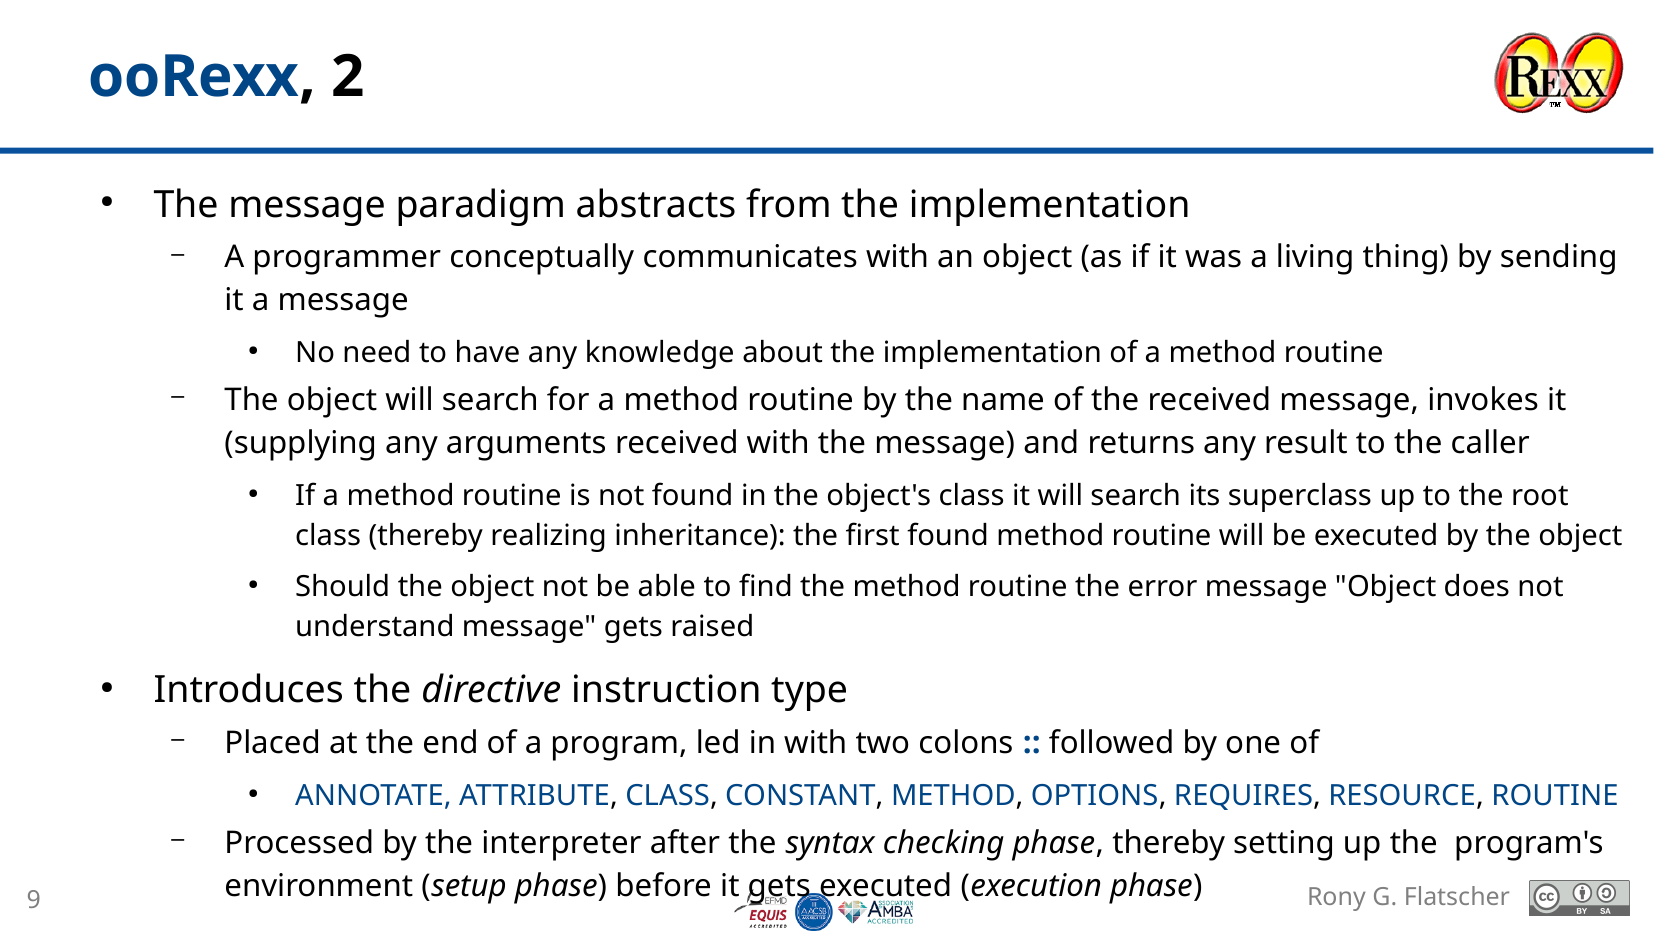

# ooRexx, 2
The message paradigm abstracts from the implementation
A programmer conceptually communicates with an object (as if it was a living thing) by sending it a message
No need to have any knowledge about the implementation of a method routine
The object will search for a method routine by the name of the received message, invokes it (supplying any arguments received with the message) and returns any result to the caller
If a method routine is not found in the object's class it will search its superclass up to the root class (thereby realizing inheritance): the first found method routine will be executed by the object
Should the object not be able to find the method routine the error message "Object does not understand message" gets raised
Introduces the directive instruction type
Placed at the end of a program, led in with two colons :: followed by one of
ANNOTATE, ATTRIBUTE, CLASS, CONSTANT, METHOD, OPTIONS, REQUIRES, RESOURCE, ROUTINE
Processed by the interpreter after the syntax checking phase, thereby setting up the program's environment (setup phase) before it gets executed (execution phase)